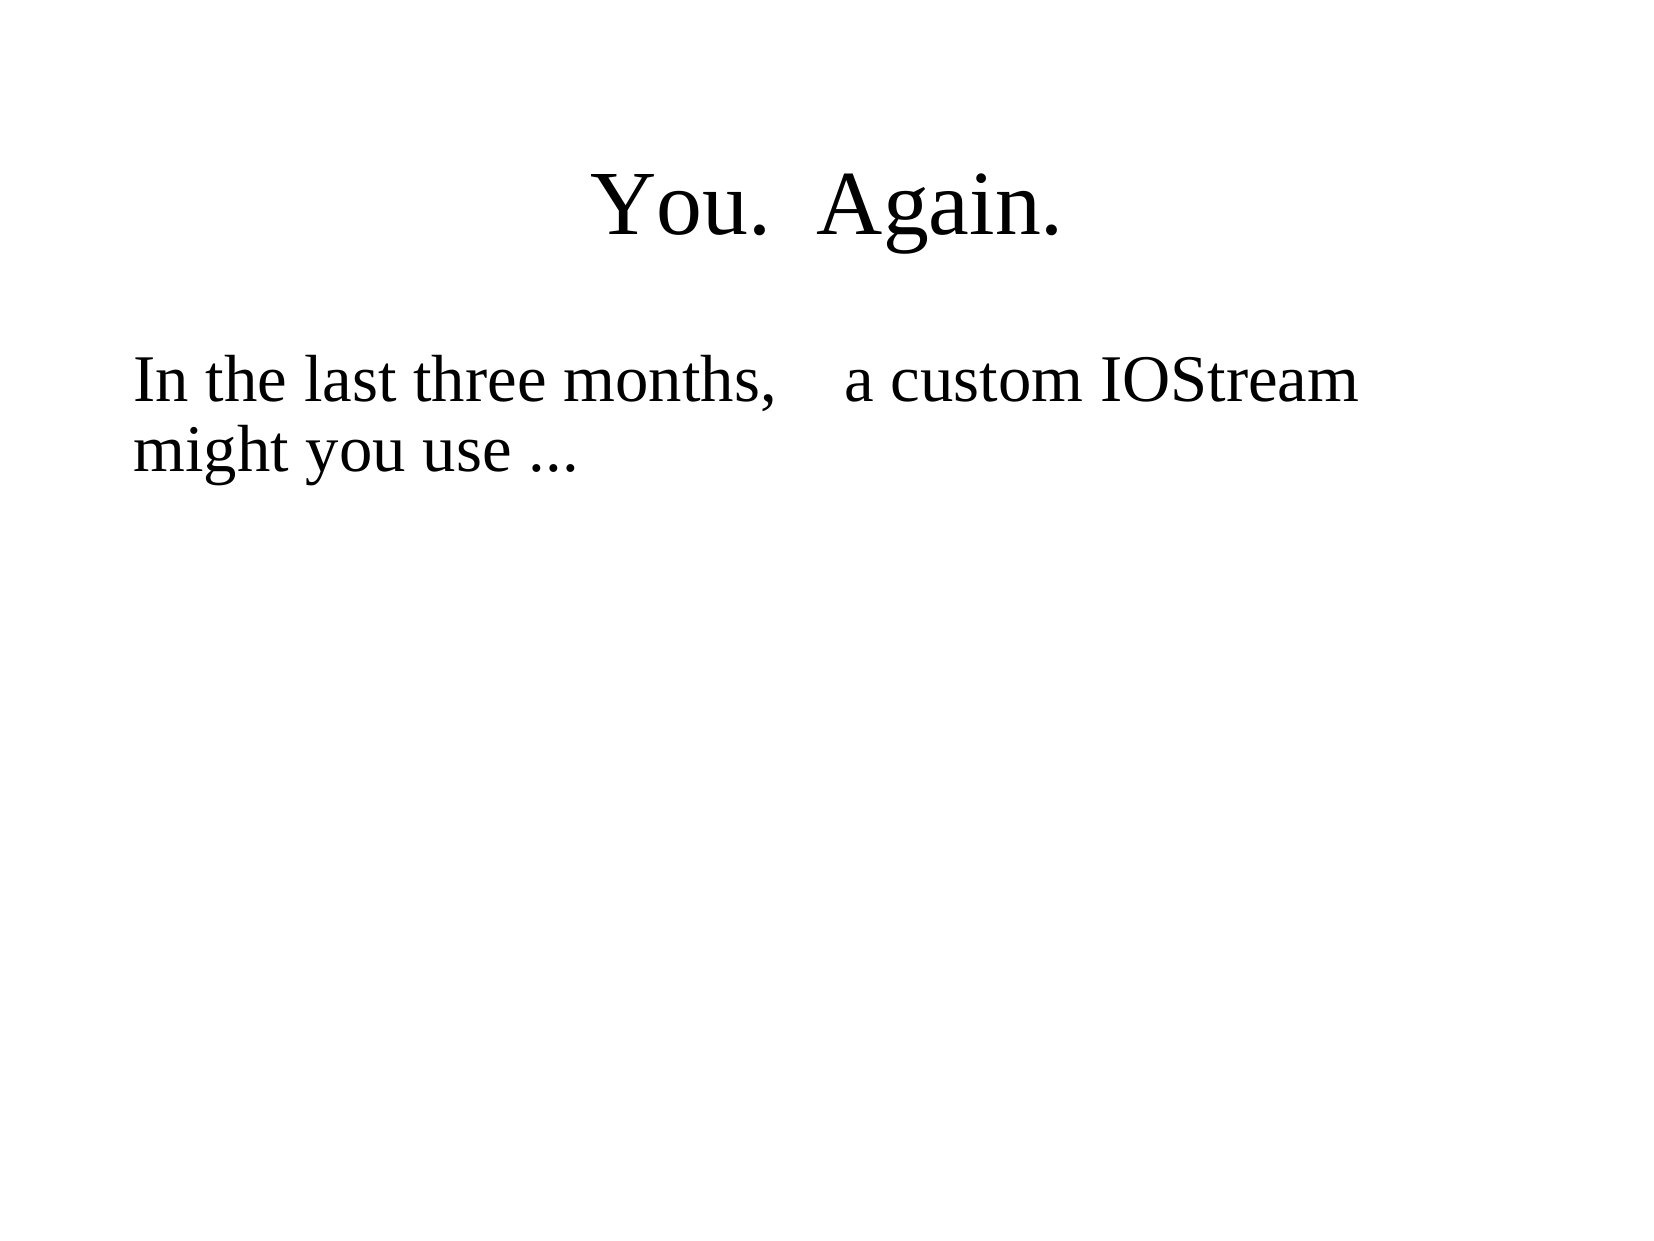

# You. Again.
In the last three months,
might you use ...
a custom IOStream